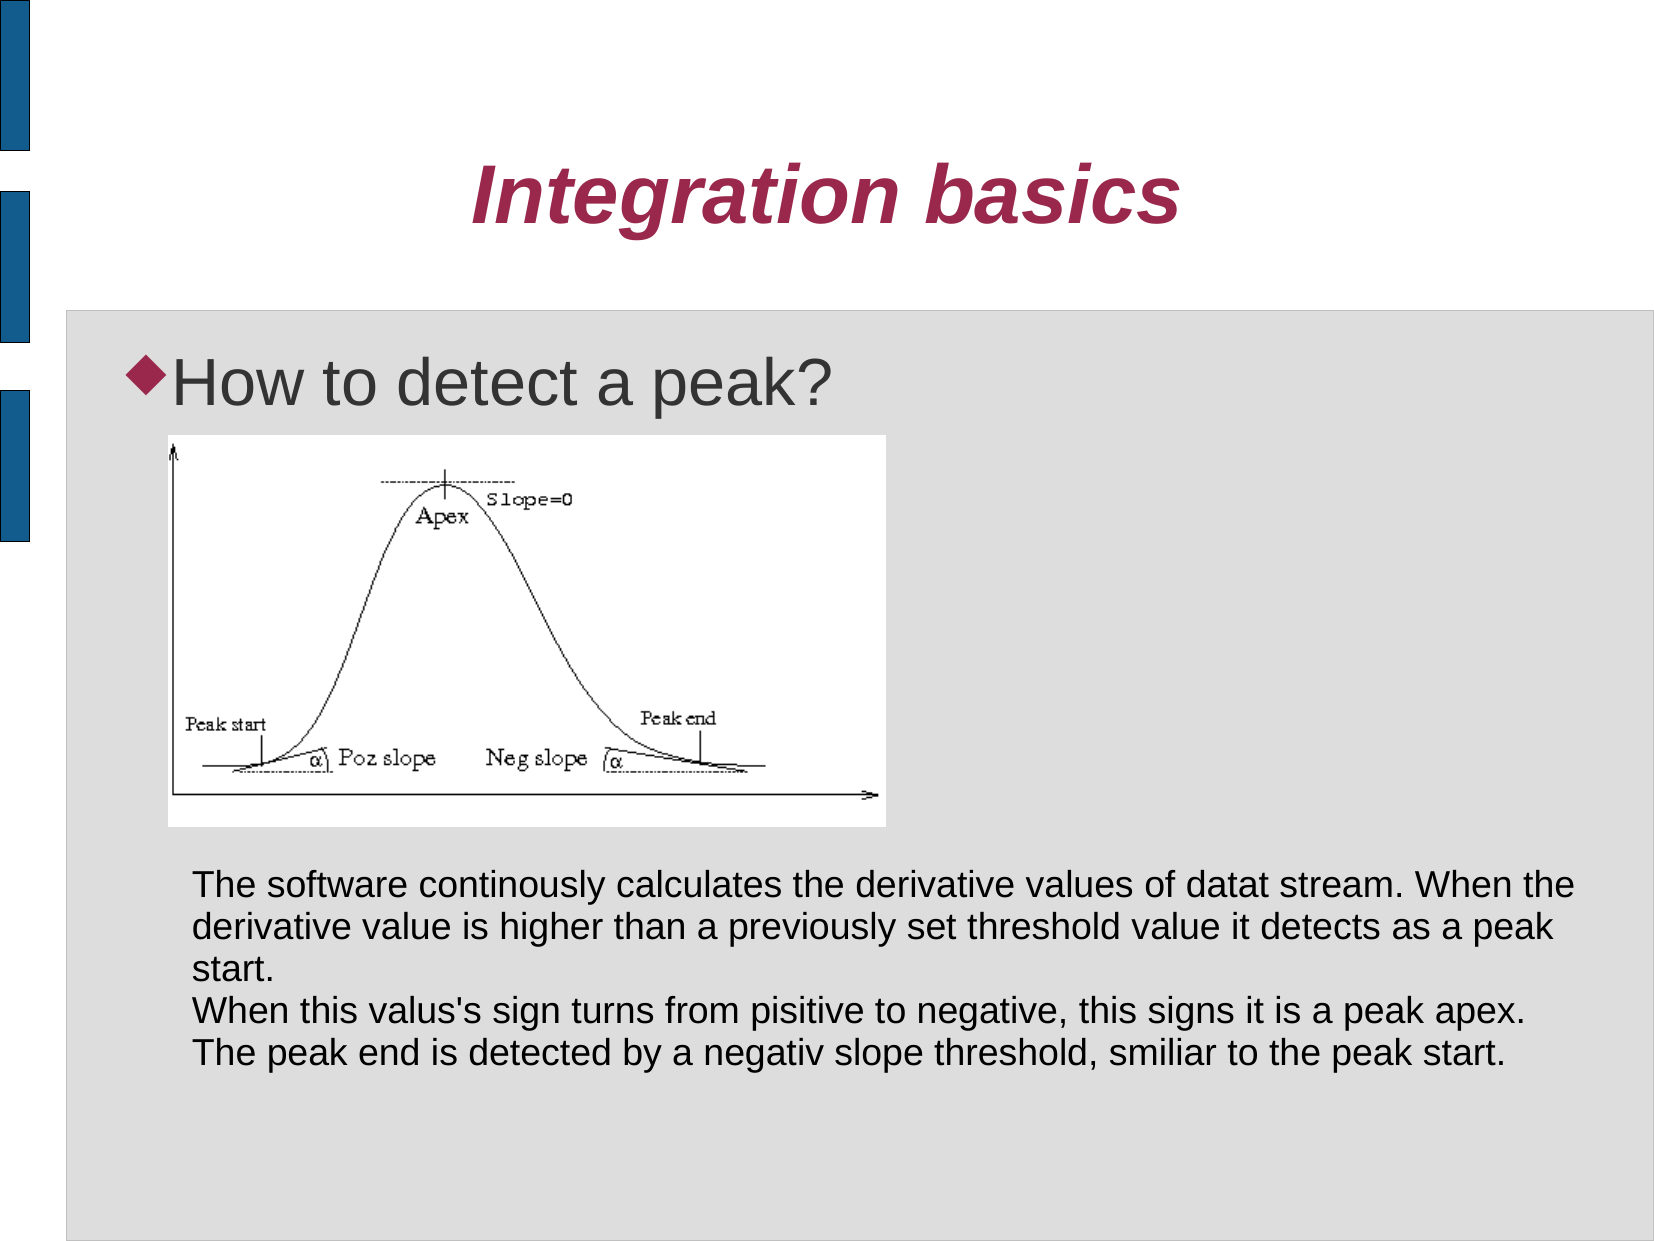

# Integration basics
How to detect a peak?
The software continously calculates the derivative values of datat stream. When the derivative value is higher than a previously set threshold value it detects as a peak start.
When this valus's sign turns from pisitive to negative, this signs it is a peak apex.
The peak end is detected by a negativ slope threshold, smiliar to the peak start.